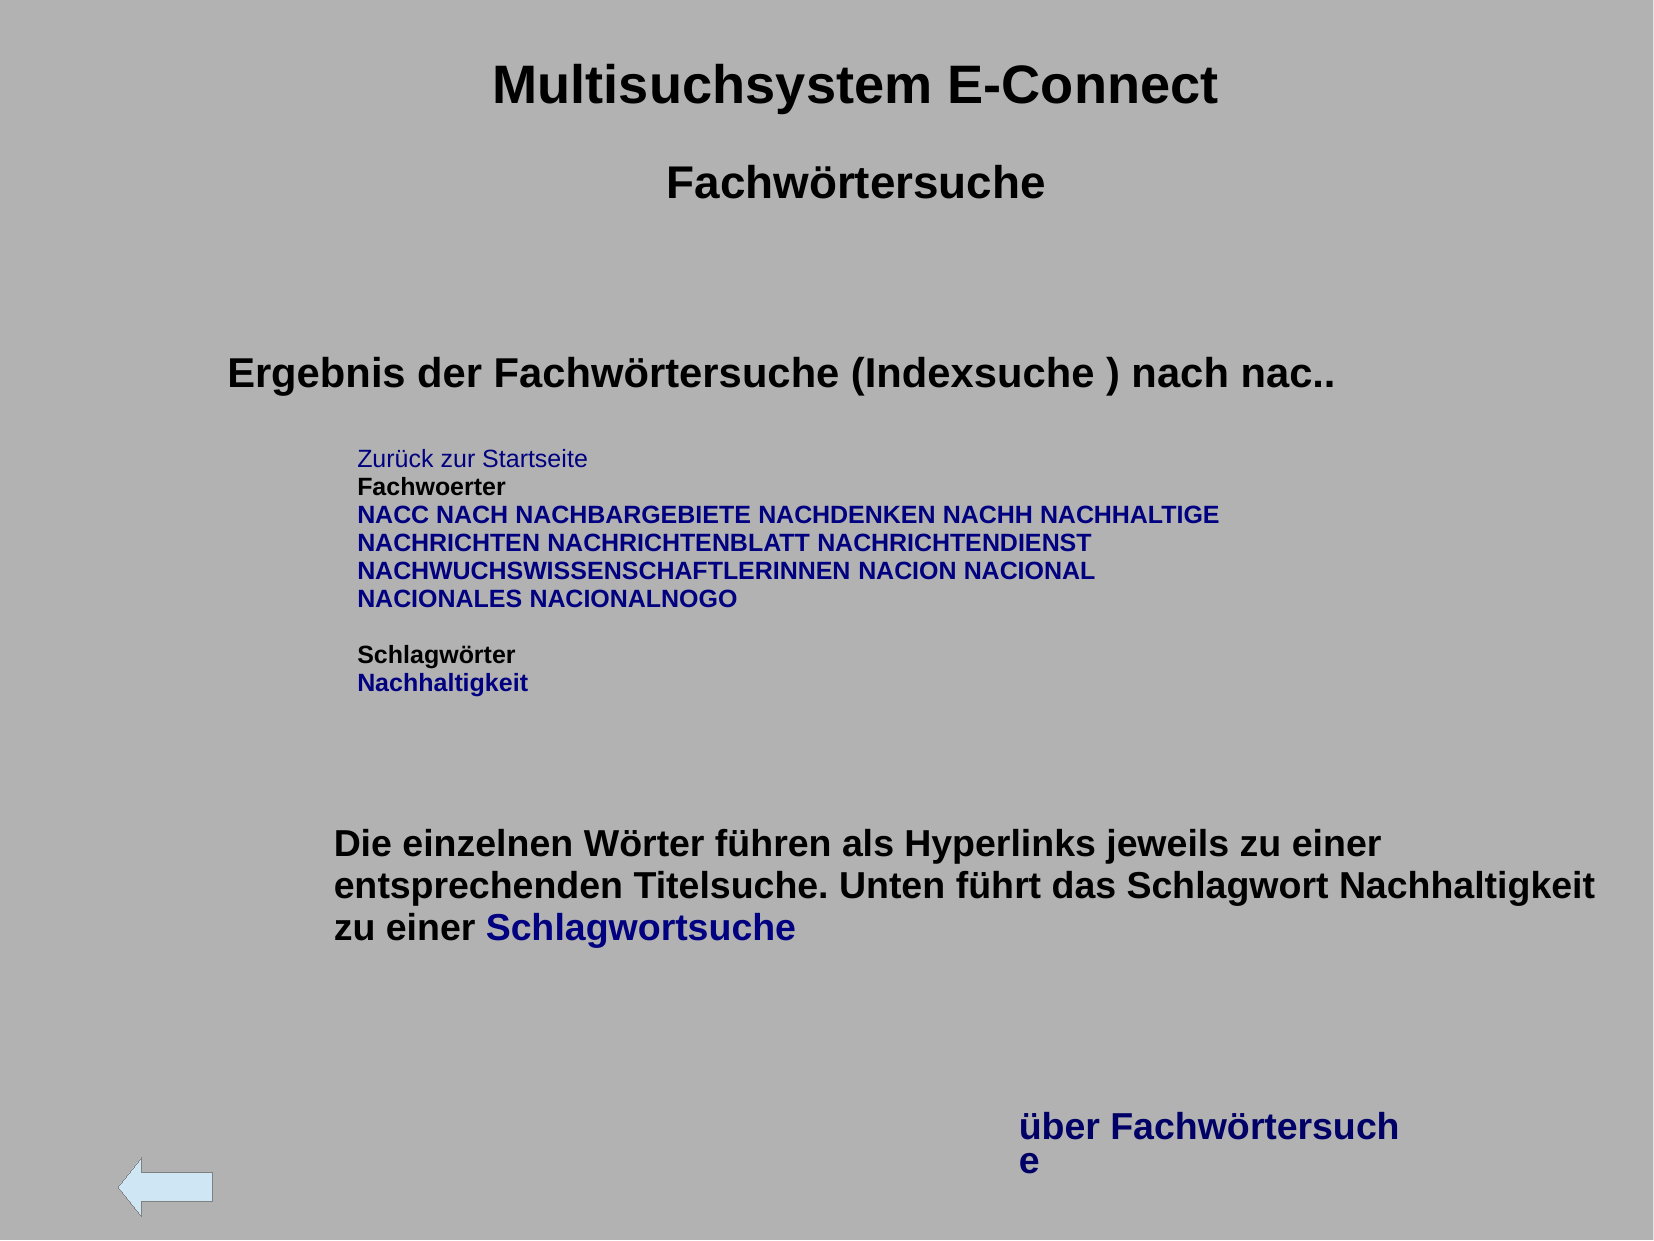

Multisuchsystem E-Connect
Fachwörtersuche
Ergebnis der Fachwörtersuche (Indexsuche ) nach nac..
Zurück zur Startseite
Fachwoerter
NACC NACH NACHBARGEBIETE NACHDENKEN NACHH NACHHALTIGE NACHRICHTEN NACHRICHTENBLATT NACHRICHTENDIENST NACHWUCHSWISSENSCHAFTLERINNEN NACION NACIONAL NACIONALES NACIONALNOGO
Schlagwörter
Nachhaltigkeit
Die einzelnen Wörter führen als Hyperlinks jeweils zu einer entsprechenden Titelsuche. Unten führt das Schlagwort Nachhaltigkeit zu einer Schlagwortsuche
über Fachwörtersuche